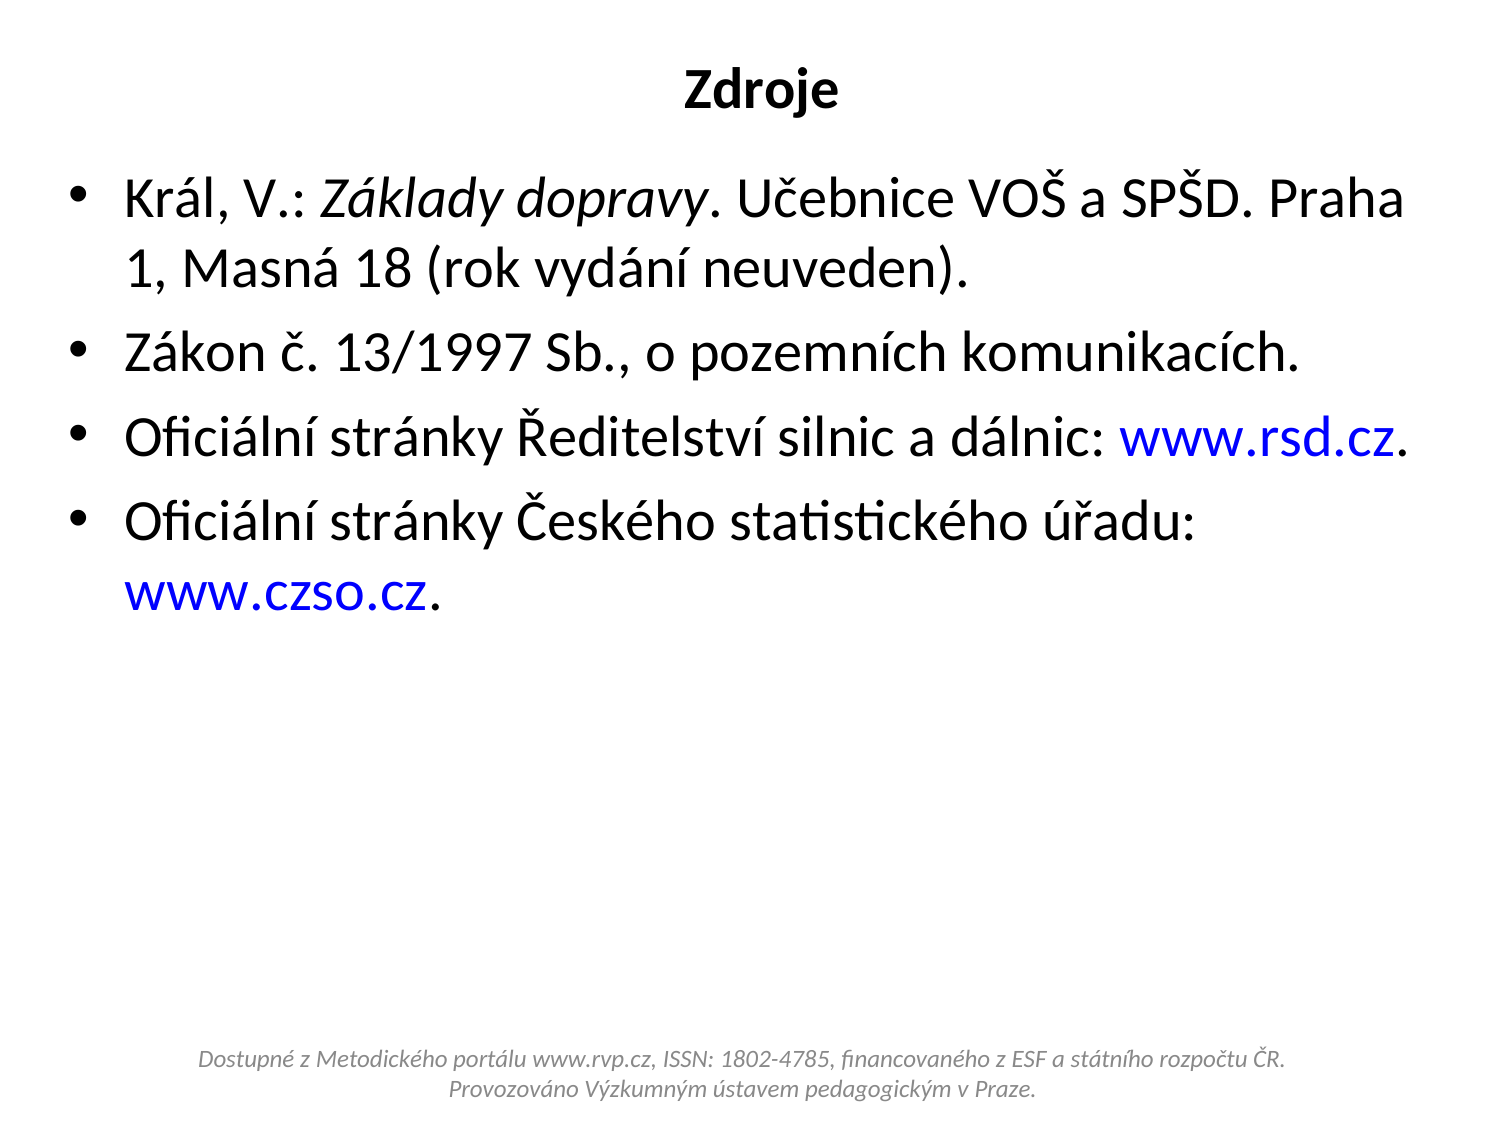

# Zdroje
Král, V.: Základy dopravy. Učebnice VOŠ a SPŠD. Praha 1, Masná 18 (rok vydání neuveden).
Zákon č. 13/1997 Sb., o pozemních komunikacích.
Oficiální stránky Ředitelství silnic a dálnic: www.rsd.cz.
Oficiální stránky Českého statistického úřadu: www.czso.cz.
Dostupné z Metodického portálu www.rvp.cz, ISSN: 1802-4785, financovaného z ESF a státního rozpočtu ČR. Provozováno Výzkumným ústavem pedagogickým v Praze.